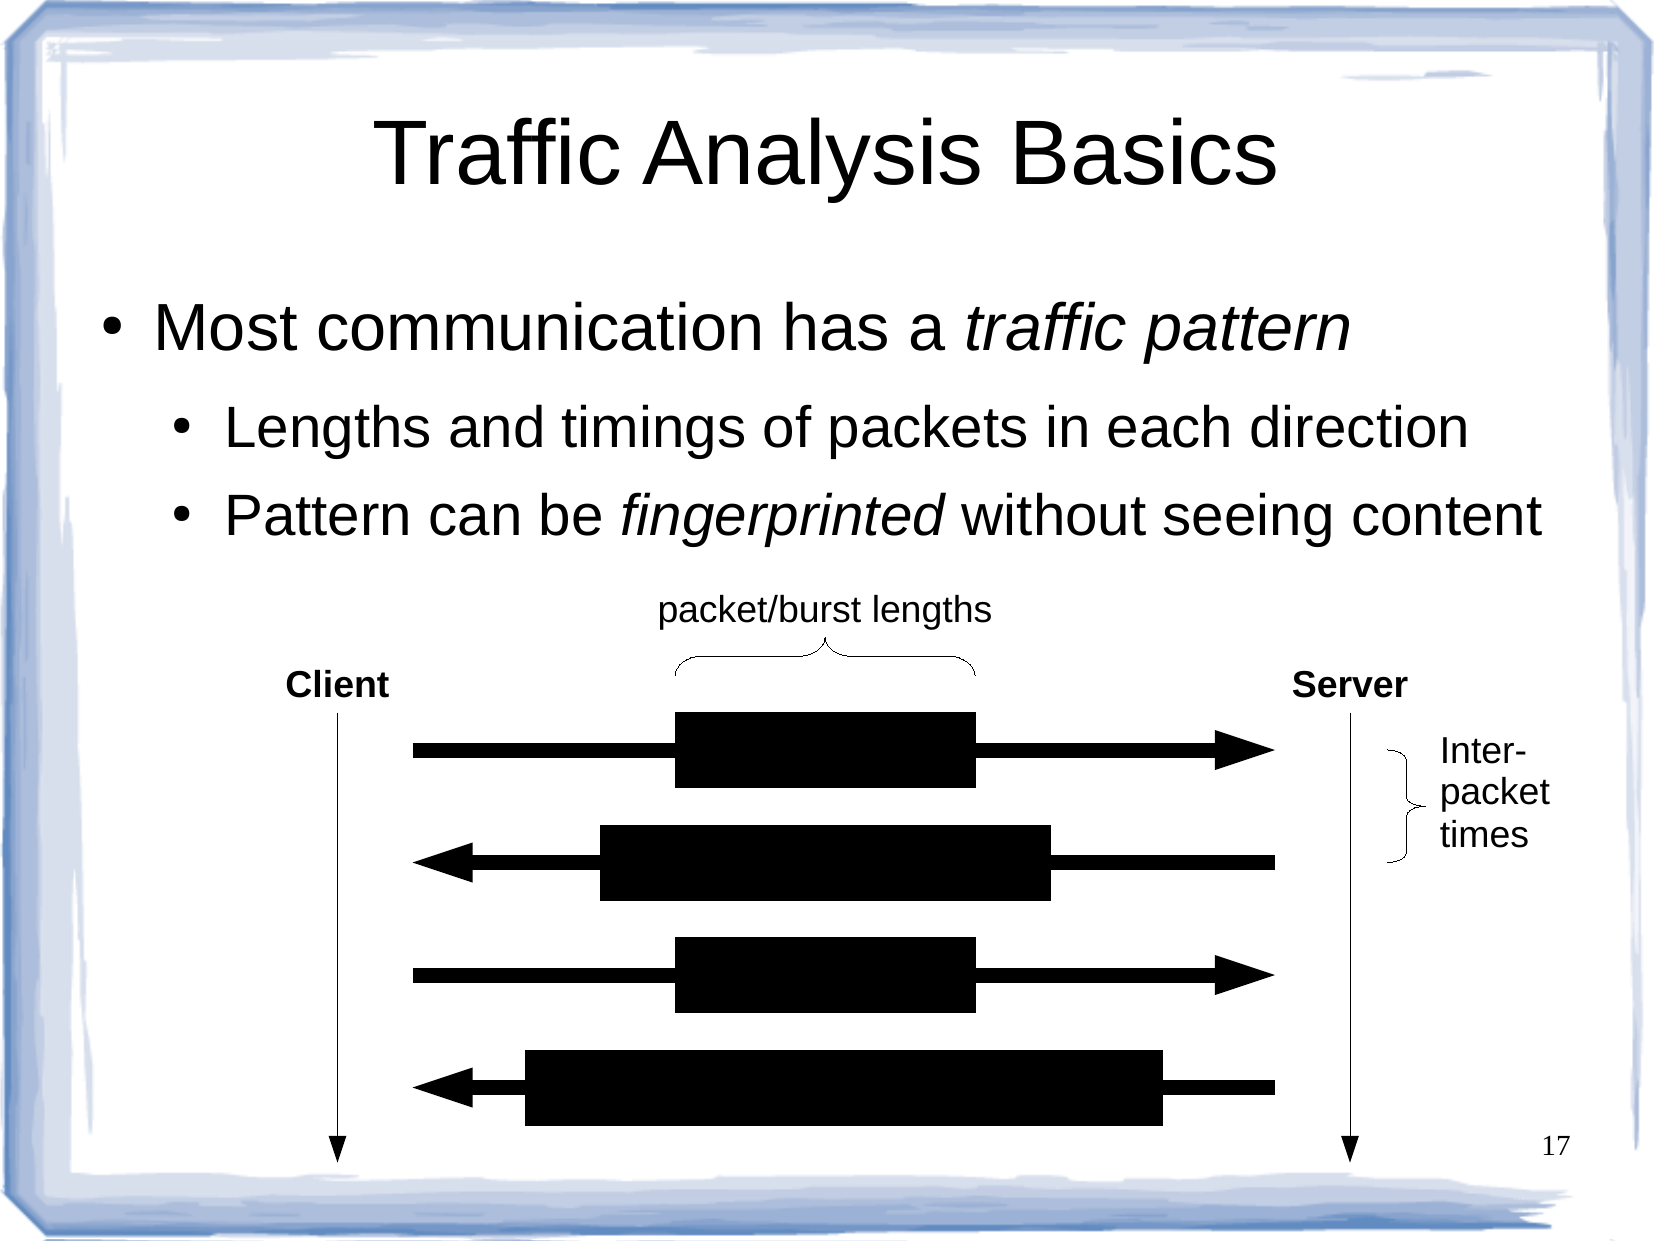

# Traffic Analysis Basics
Most communication has a traffic pattern
Lengths and timings of packets in each direction
Pattern can be fingerprinted without seeing content
packet/burst lengths
Inter-
packet
times
Client
Server
GET index.html
index.html
GET logo.png
Logo.png
17